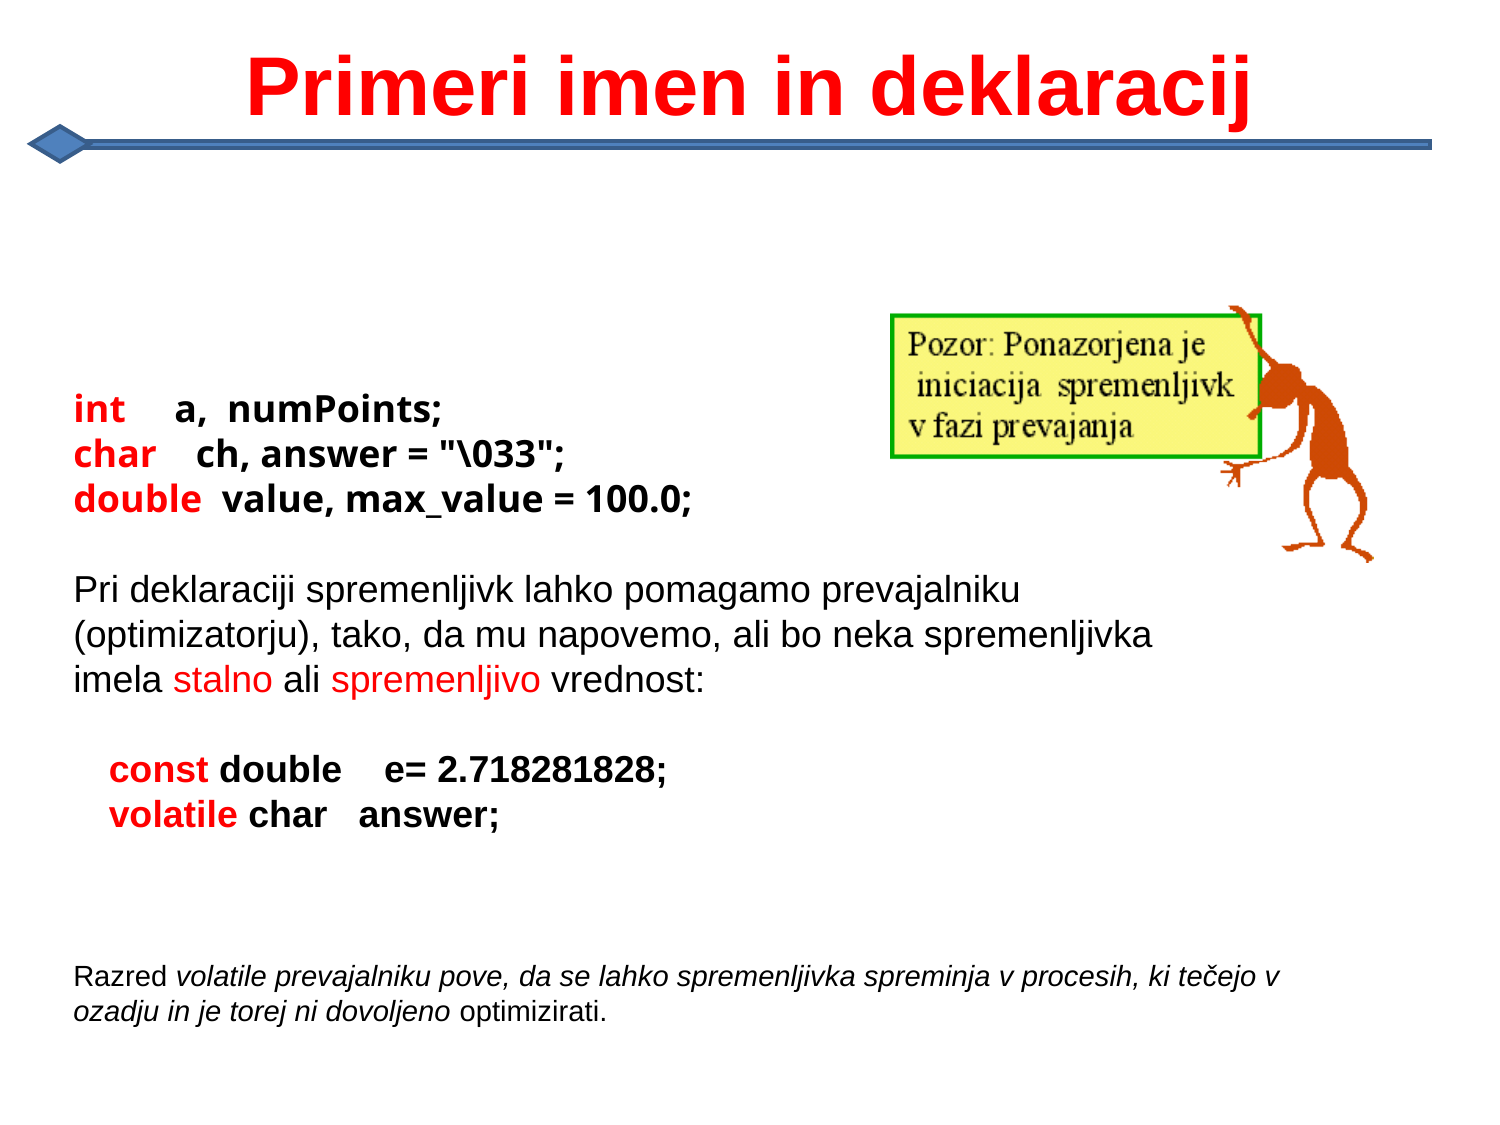

# Primeri imen in deklaracij
int     a,  numPoints;
char    ch, answer = "\033";
double  value, max_value = 100.0;
Pri deklaraciji spremenljivk lahko pomagamo prevajalniku (optimizatorju), tako, da mu napovemo, ali bo neka spremenljivka imela stalno ali spremenljivo vrednost:
const double    e= 2.718281828;
volatile char   answer;
Razred volatile prevajalniku pove, da se lahko spremenljivka spreminja v procesih, ki tečejo v ozadju in je torej ni dovoljeno optimizirati.